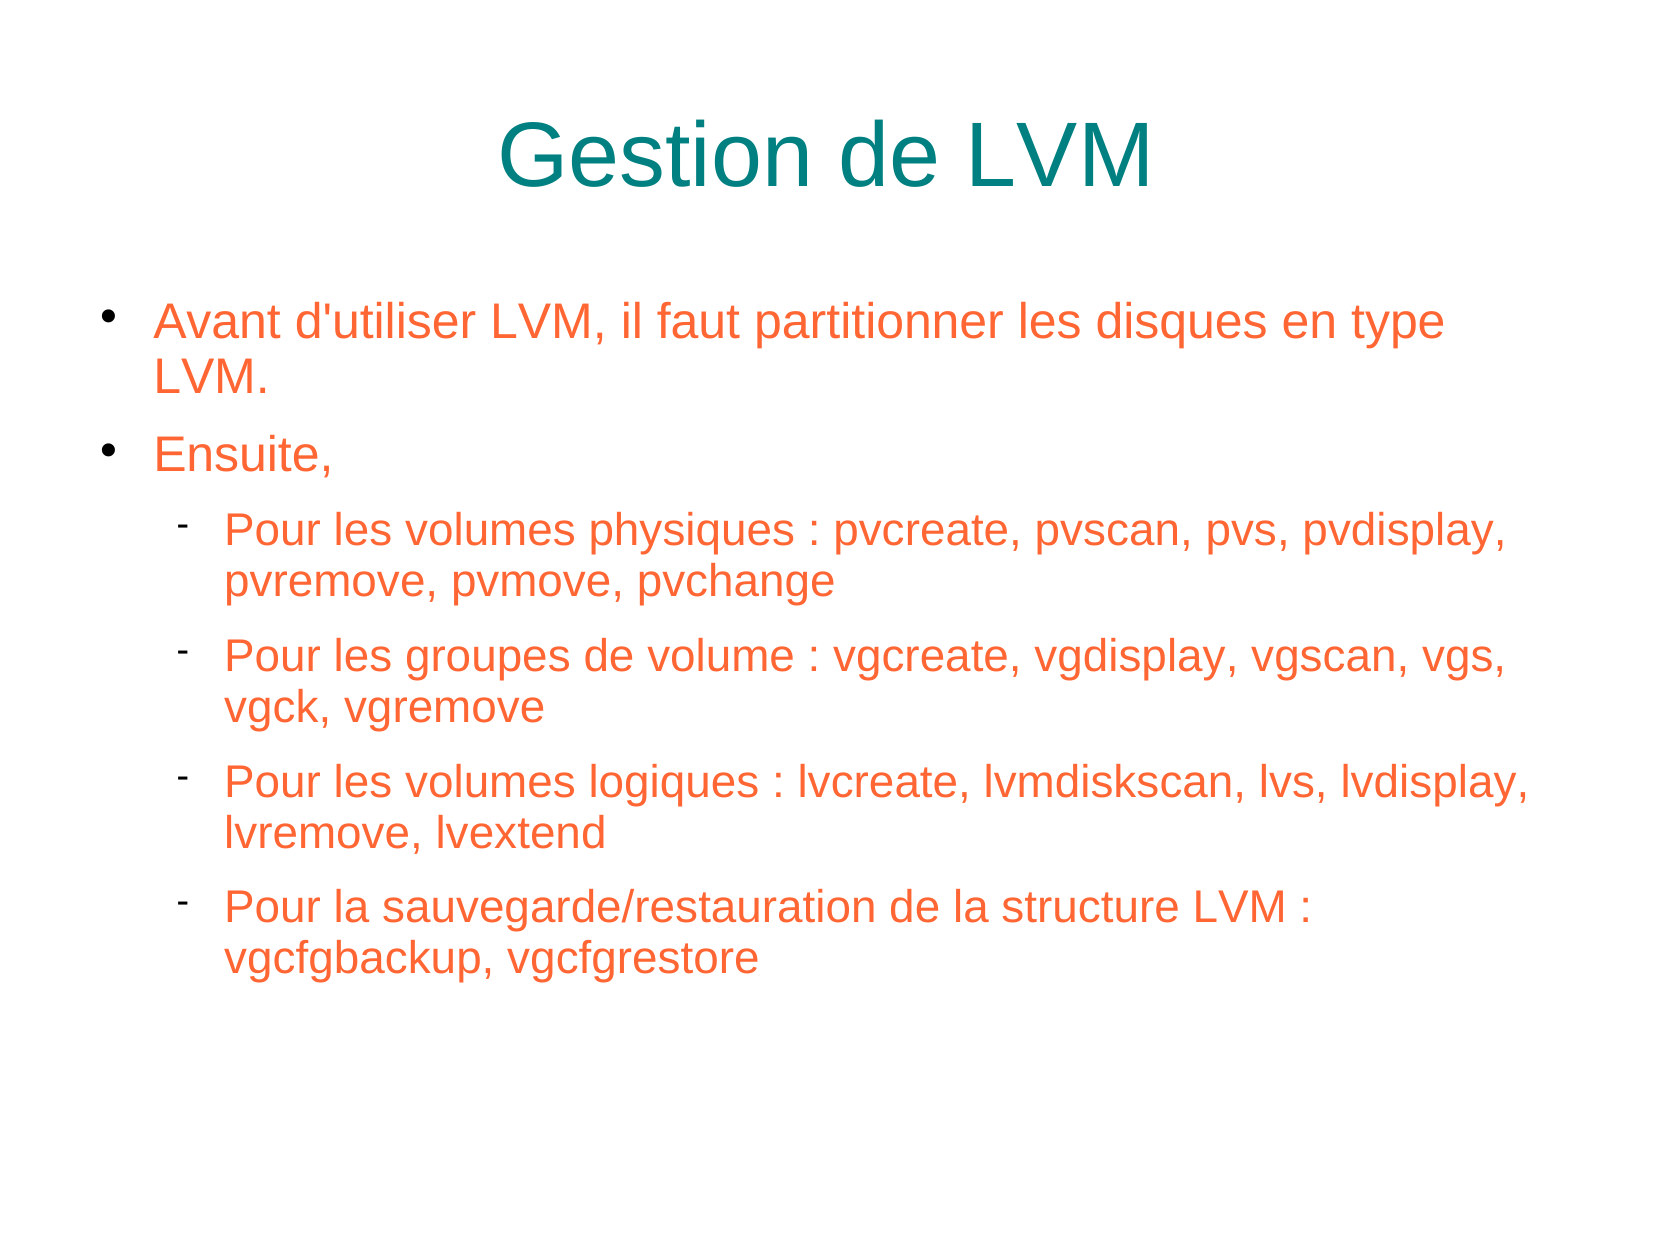

# Gestion de LVM
Avant d'utiliser LVM, il faut partitionner les disques en type LVM.
Ensuite,
Pour les volumes physiques : pvcreate, pvscan, pvs, pvdisplay, pvremove, pvmove, pvchange
Pour les groupes de volume : vgcreate, vgdisplay, vgscan, vgs, vgck, vgremove
Pour les volumes logiques : lvcreate, lvmdiskscan, lvs, lvdisplay, lvremove, lvextend
Pour la sauvegarde/restauration de la structure LVM : vgcfgbackup, vgcfgrestore